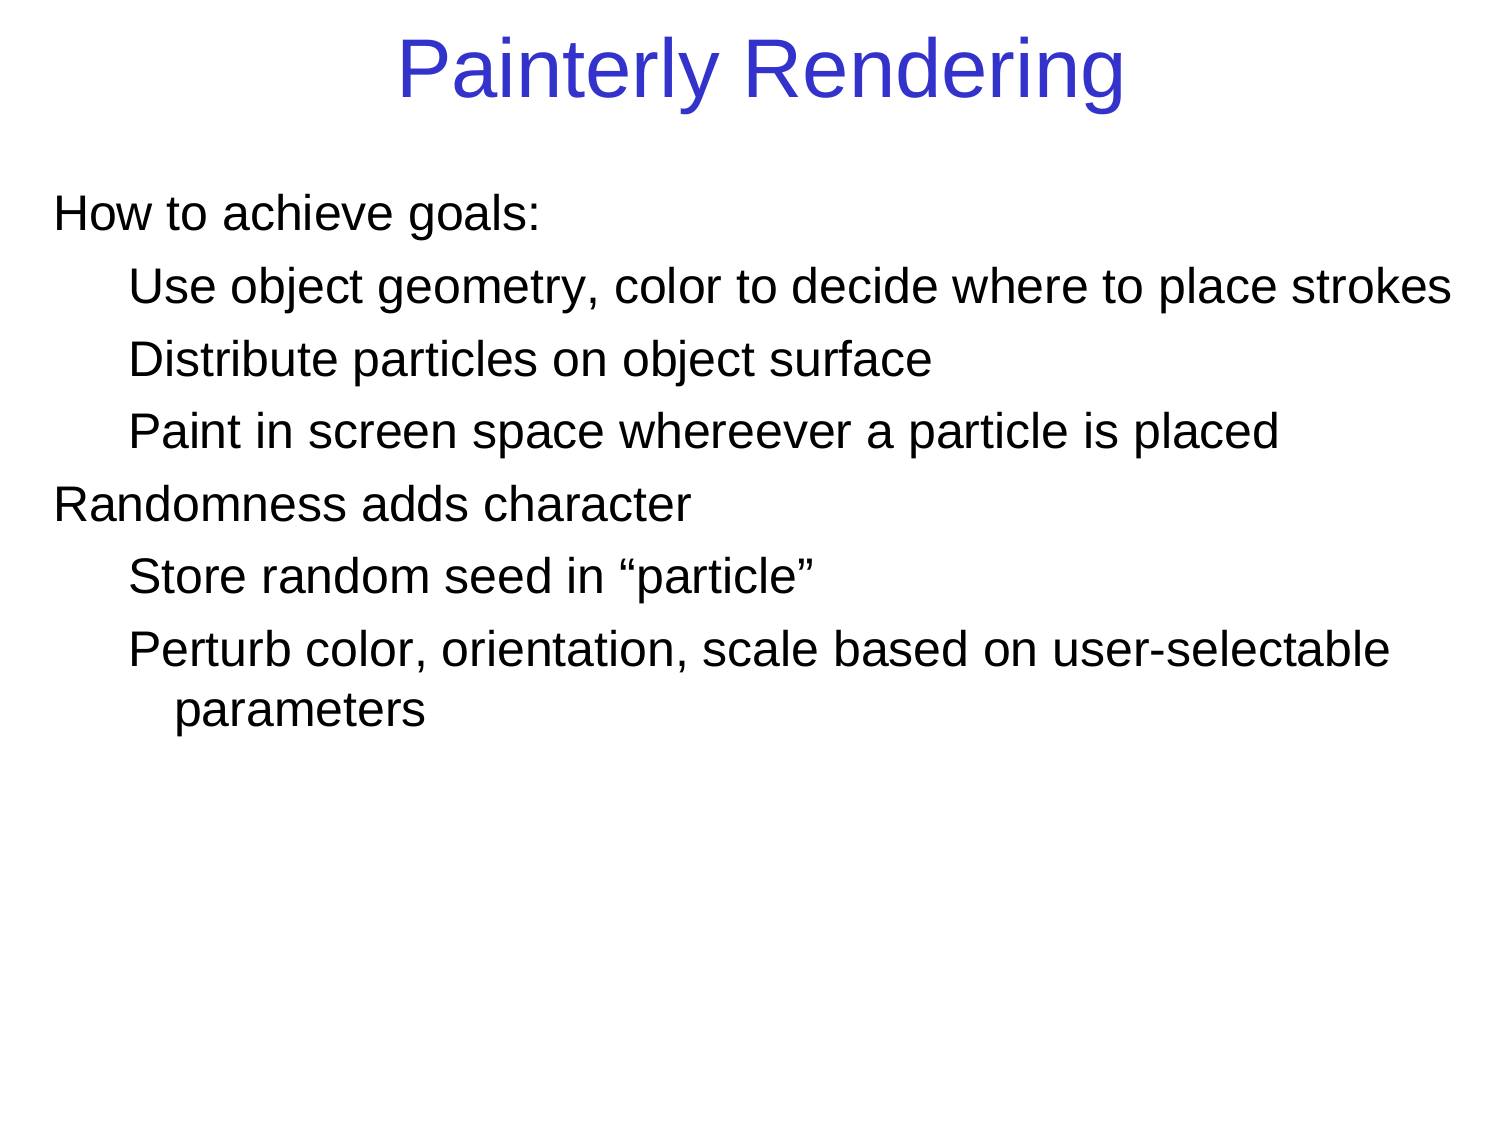

# Painterly Rendering
How to achieve goals:
Use object geometry, color to decide where to place strokes
Distribute particles on object surface
Paint in screen space whereever a particle is placed
Randomness adds character
Store random seed in “particle”
Perturb color, orientation, scale based on user-selectable parameters